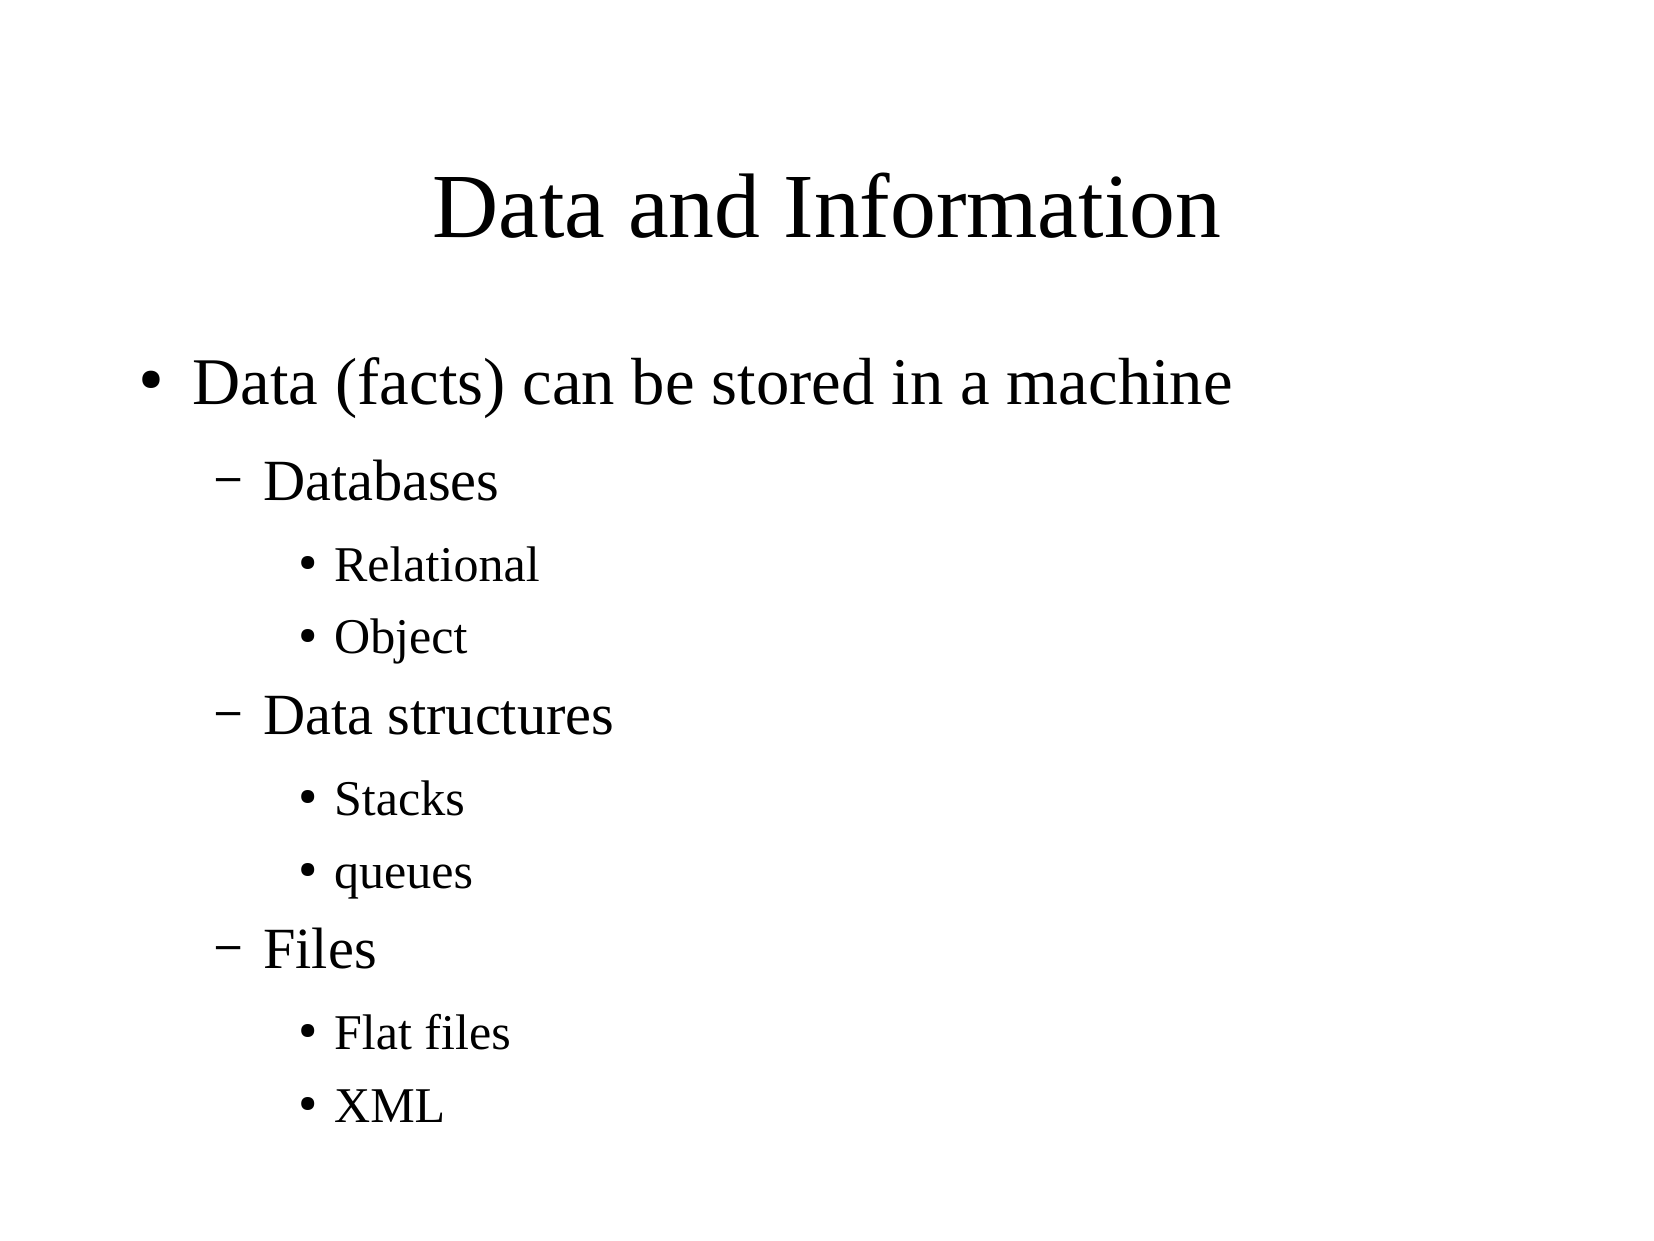

# Data and Information
Data (facts) can be stored in a machine
Databases
Relational
Object
Data structures
Stacks
queues
Files
Flat files
XML